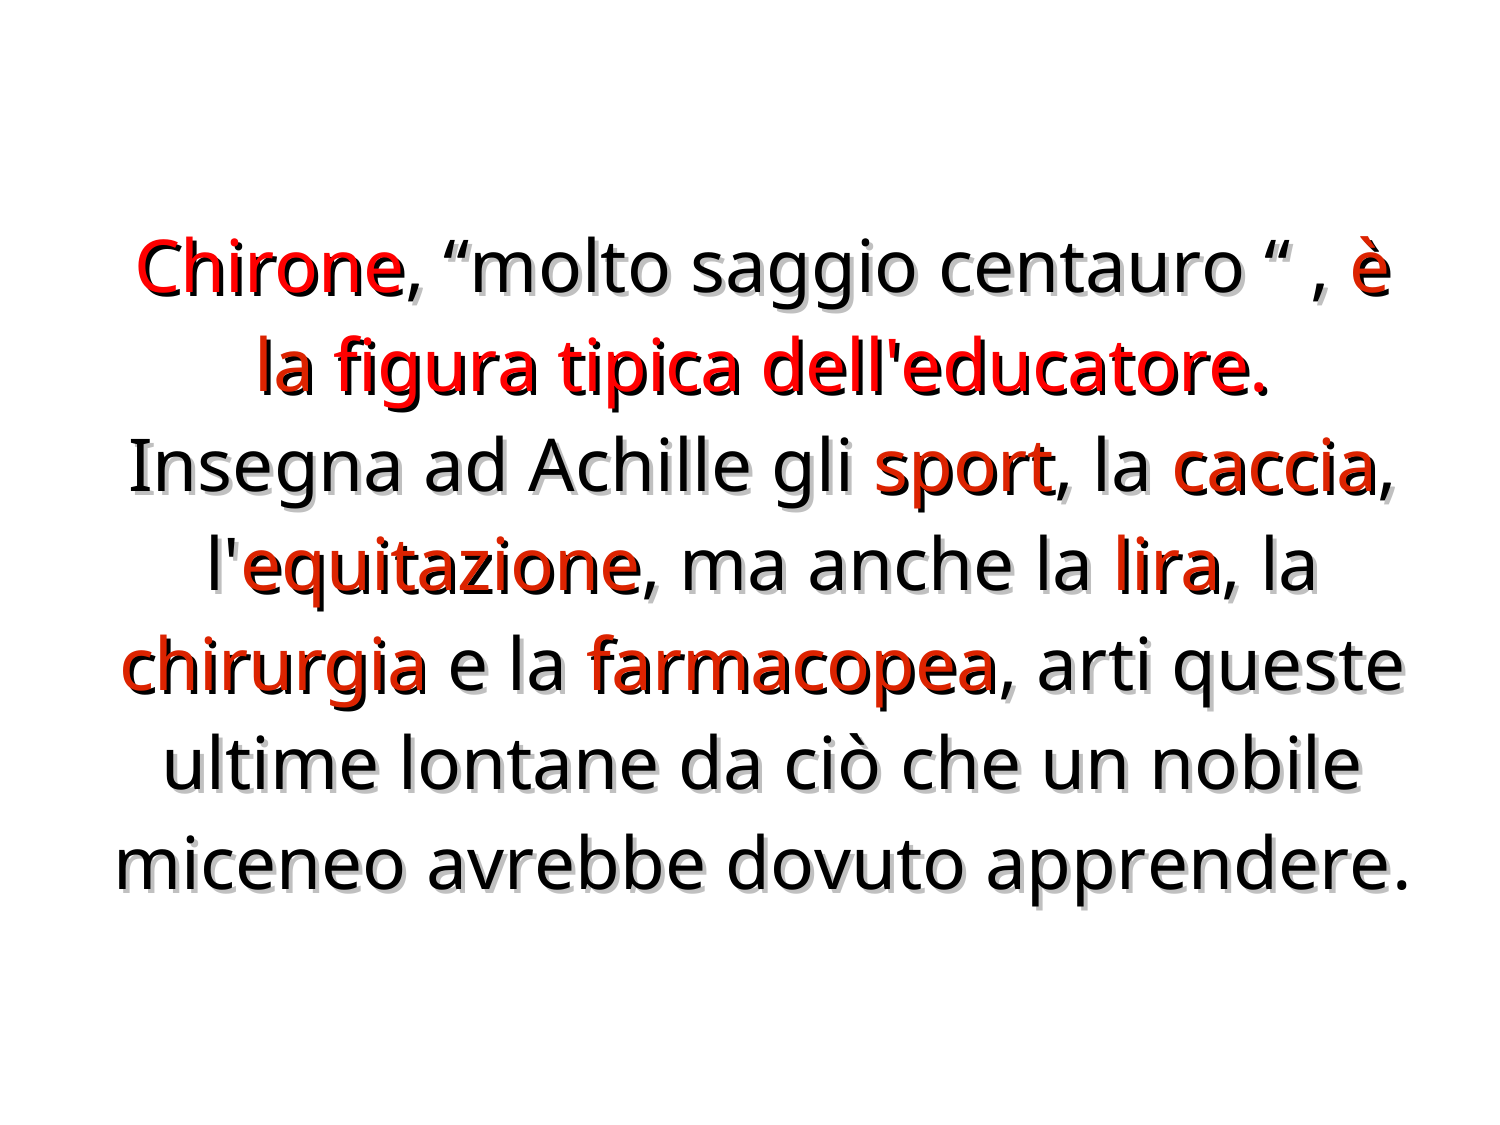

# Chirone, “molto saggio centauro “ , è la figura tipica dell'educatore. Insegna ad Achille gli sport, la caccia, l'equitazione, ma anche la lira, la chirurgia e la farmacopea, arti queste ultime lontane da ciò che un nobile miceneo avrebbe dovuto apprendere.